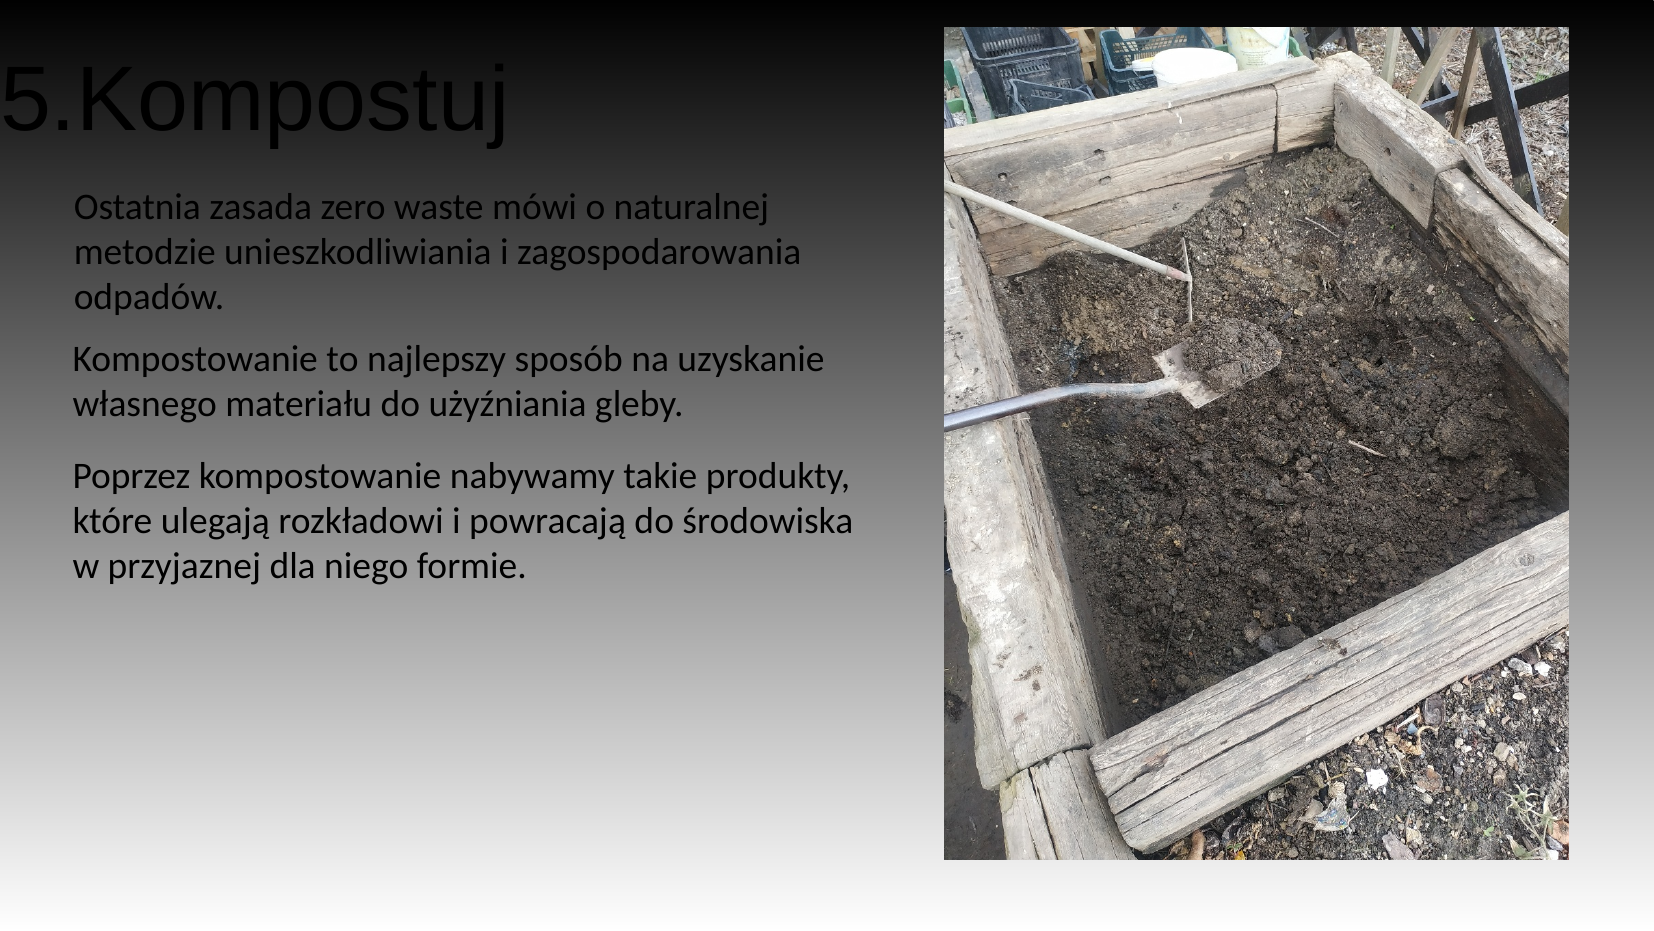

5.Kompostuj
Ostatnia zasada zero waste mówi o naturalnej metodzie unieszkodliwiania i zagospodarowania odpadów.
Kompostowanie to najlepszy sposób na uzyskanie własnego materiału do użyźniania gleby.
Poprzez kompostowanie nabywamy takie produkty, które ulegają rozkładowi i powracają do środowiska w przyjaznej dla niego formie.